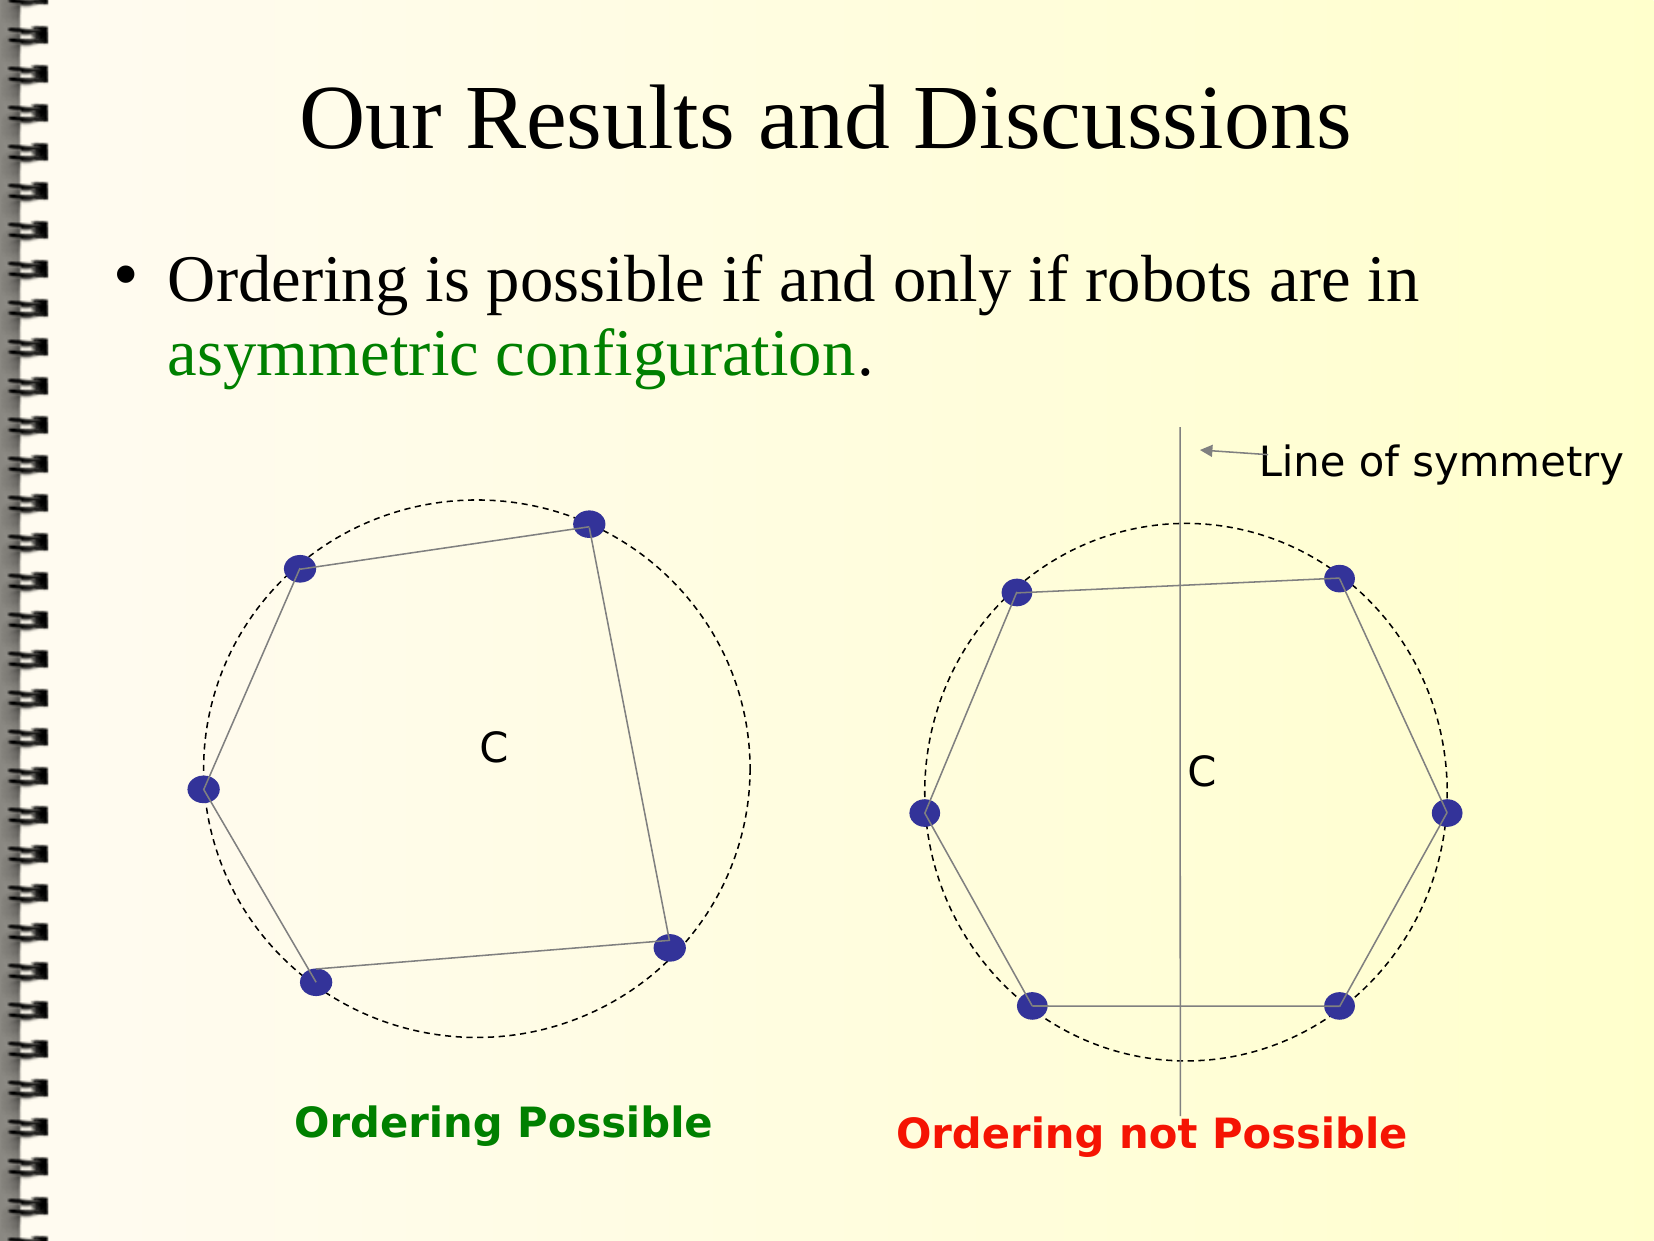

# Our Results and Discussions
Ordering is possible if and only if robots are in asymmetric configuration.
Line of symmetry
C
C
Ordering Possible
Ordering not Possible